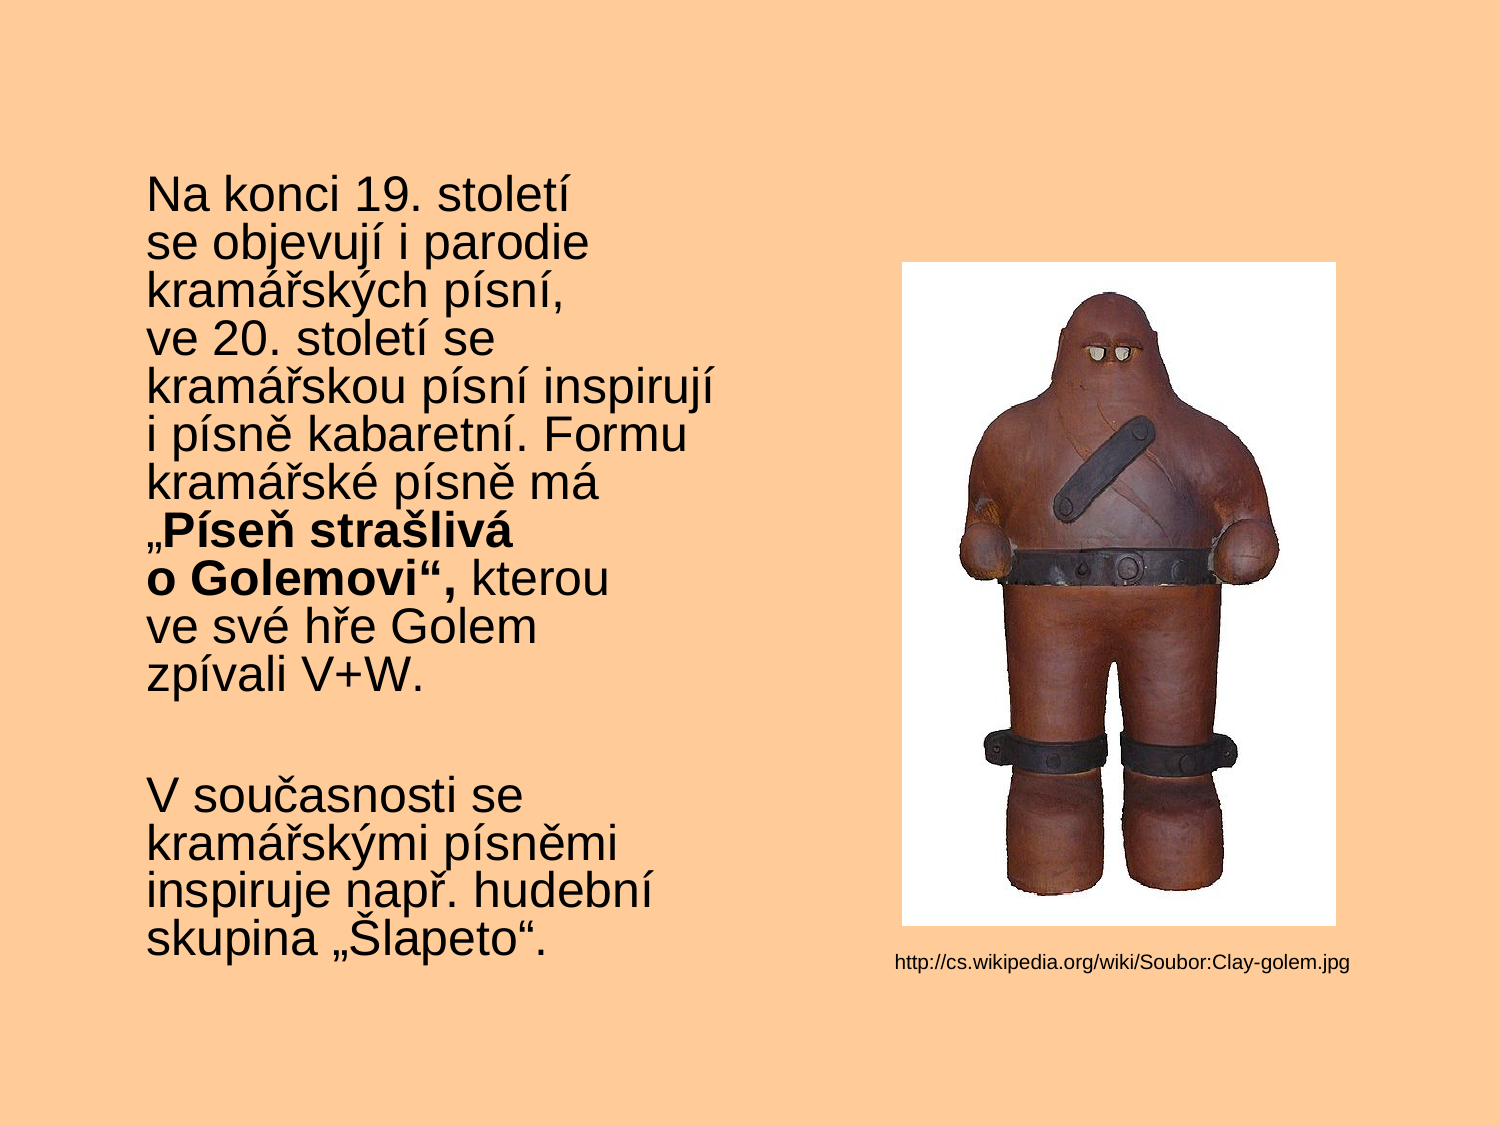

# Na konci 19. století se objevují i parodie kramářských písní, ve 20. století se kramářskou písní inspirují i písně kabaretní. Formu kramářské písně má „Píseň strašlivá o Golemovi“, kterou ve své hře Golem zpívali V+W.
 	V současnosti se kramářskými písněmi inspiruje např. hudební skupina „Šlapeto“.
http://cs.wikipedia.org/wiki/Soubor:Clay-golem.jpg